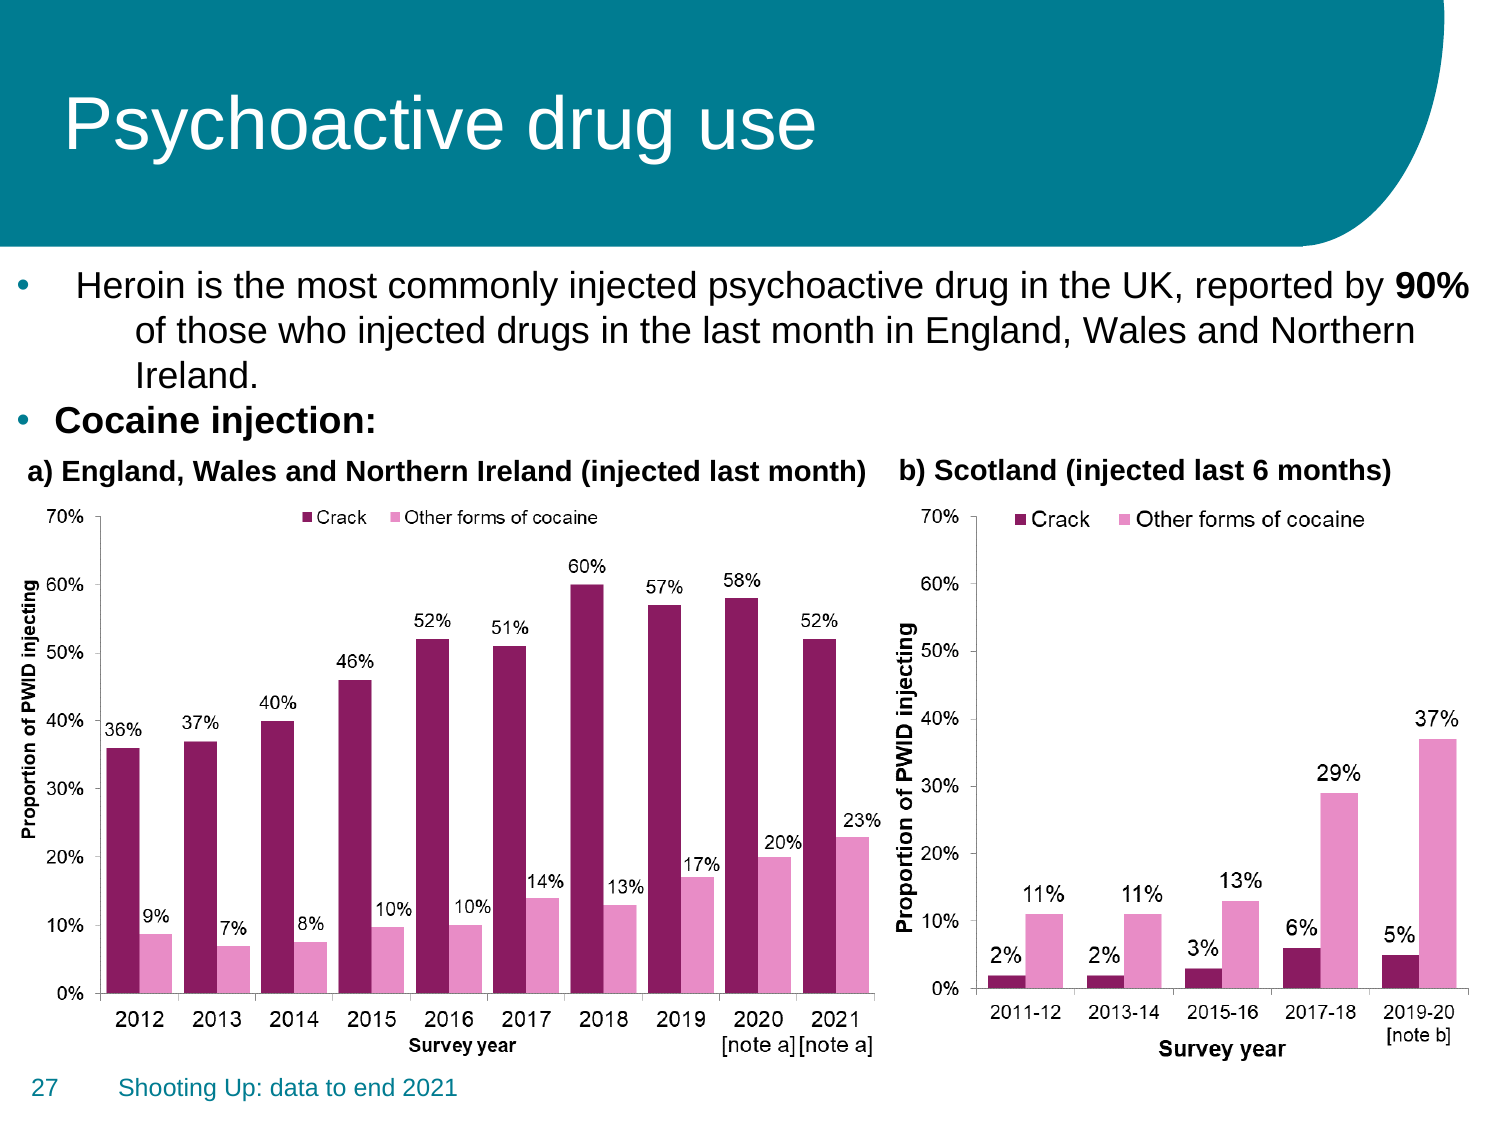

# Psychoactive drug use
Heroin is the most commonly injected psychoactive drug in the UK, reported by 90% of those who injected drugs in the last month in England, Wales and Northern Ireland.
Cocaine injection:
b) Scotland (injected last 6 months)
a) England, Wales and Northern Ireland (injected last month)
24
Shooting Up: data to end 2021